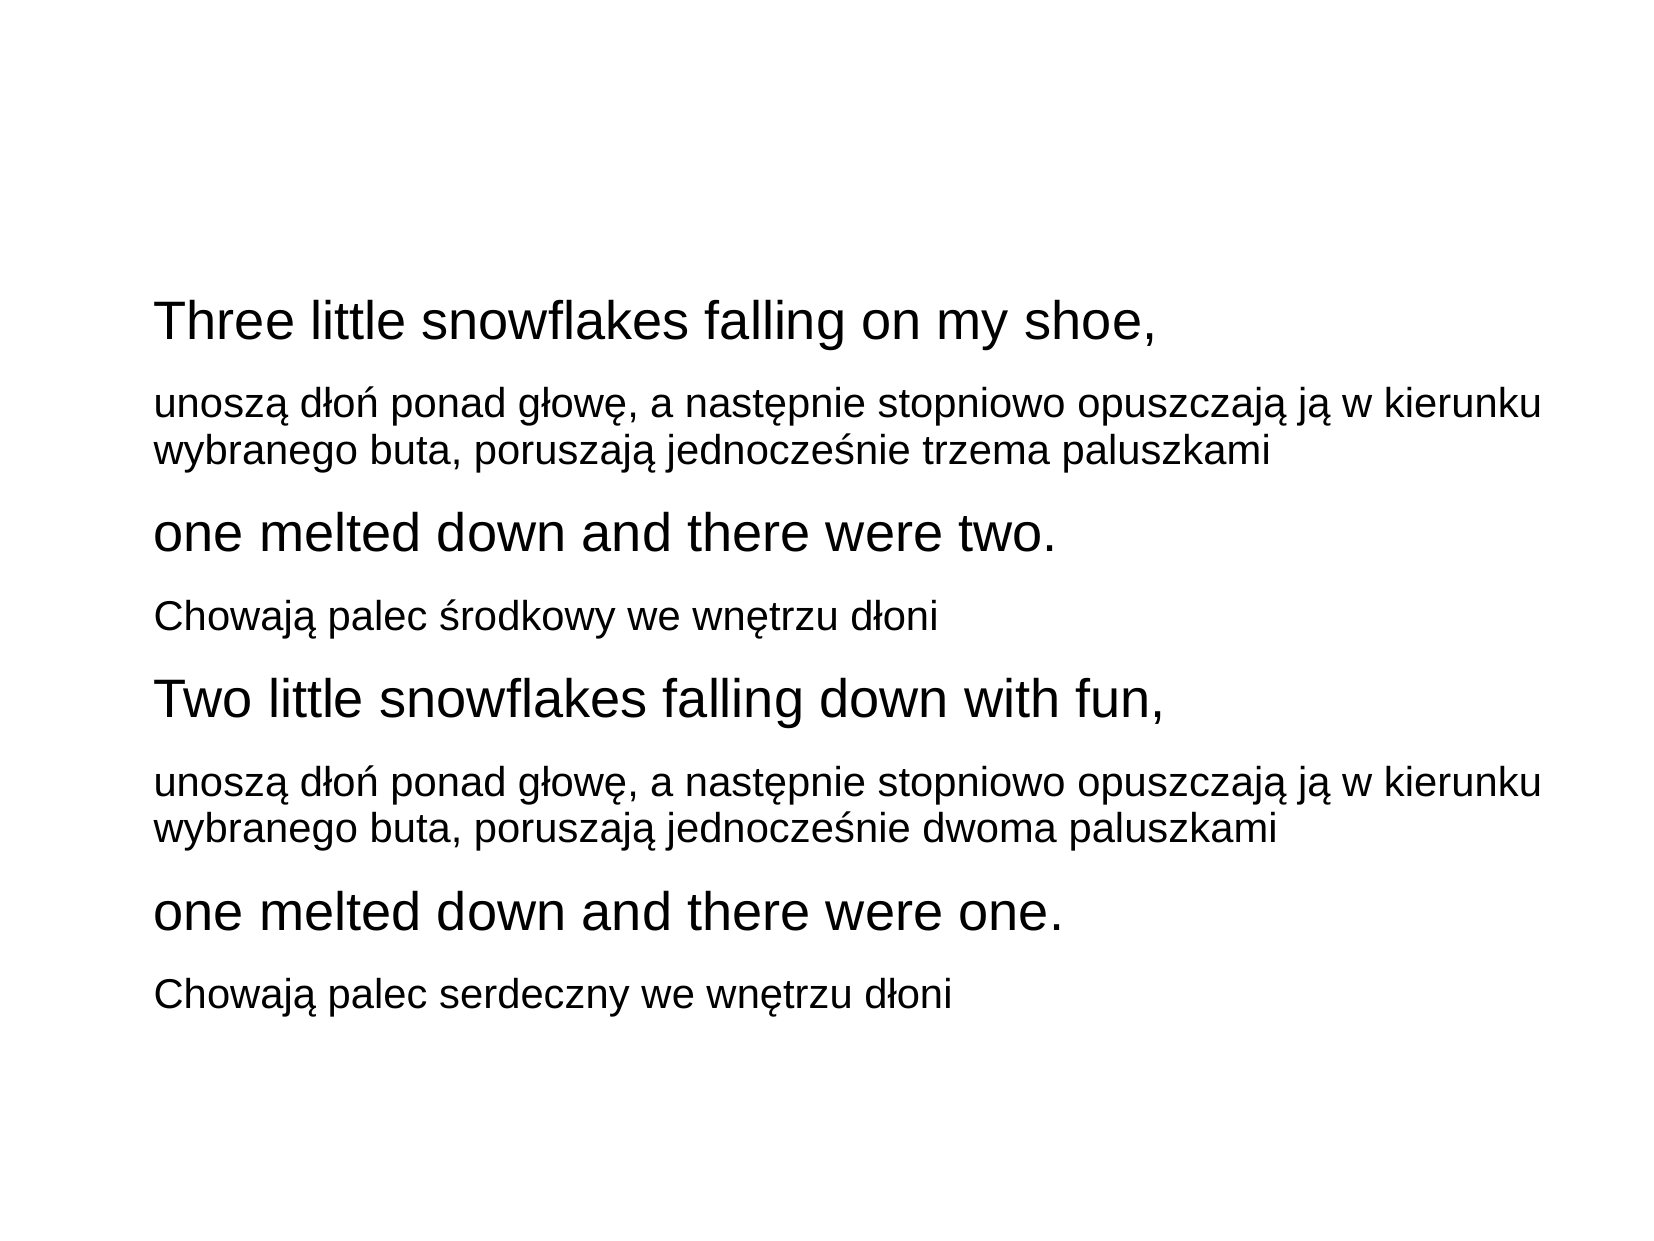

#
Three little snowflakes falling on my shoe,
unoszą dłoń ponad głowę, a następnie stopniowo opuszczają ją w kierunku wybranego buta, poruszają jednocześnie trzema paluszkami
one melted down and there were two.
Chowają palec środkowy we wnętrzu dłoni
Two little snowflakes falling down with fun,
unoszą dłoń ponad głowę, a następnie stopniowo opuszczają ją w kierunku wybranego buta, poruszają jednocześnie dwoma paluszkami
one melted down and there were one.
Chowają palec serdeczny we wnętrzu dłoni